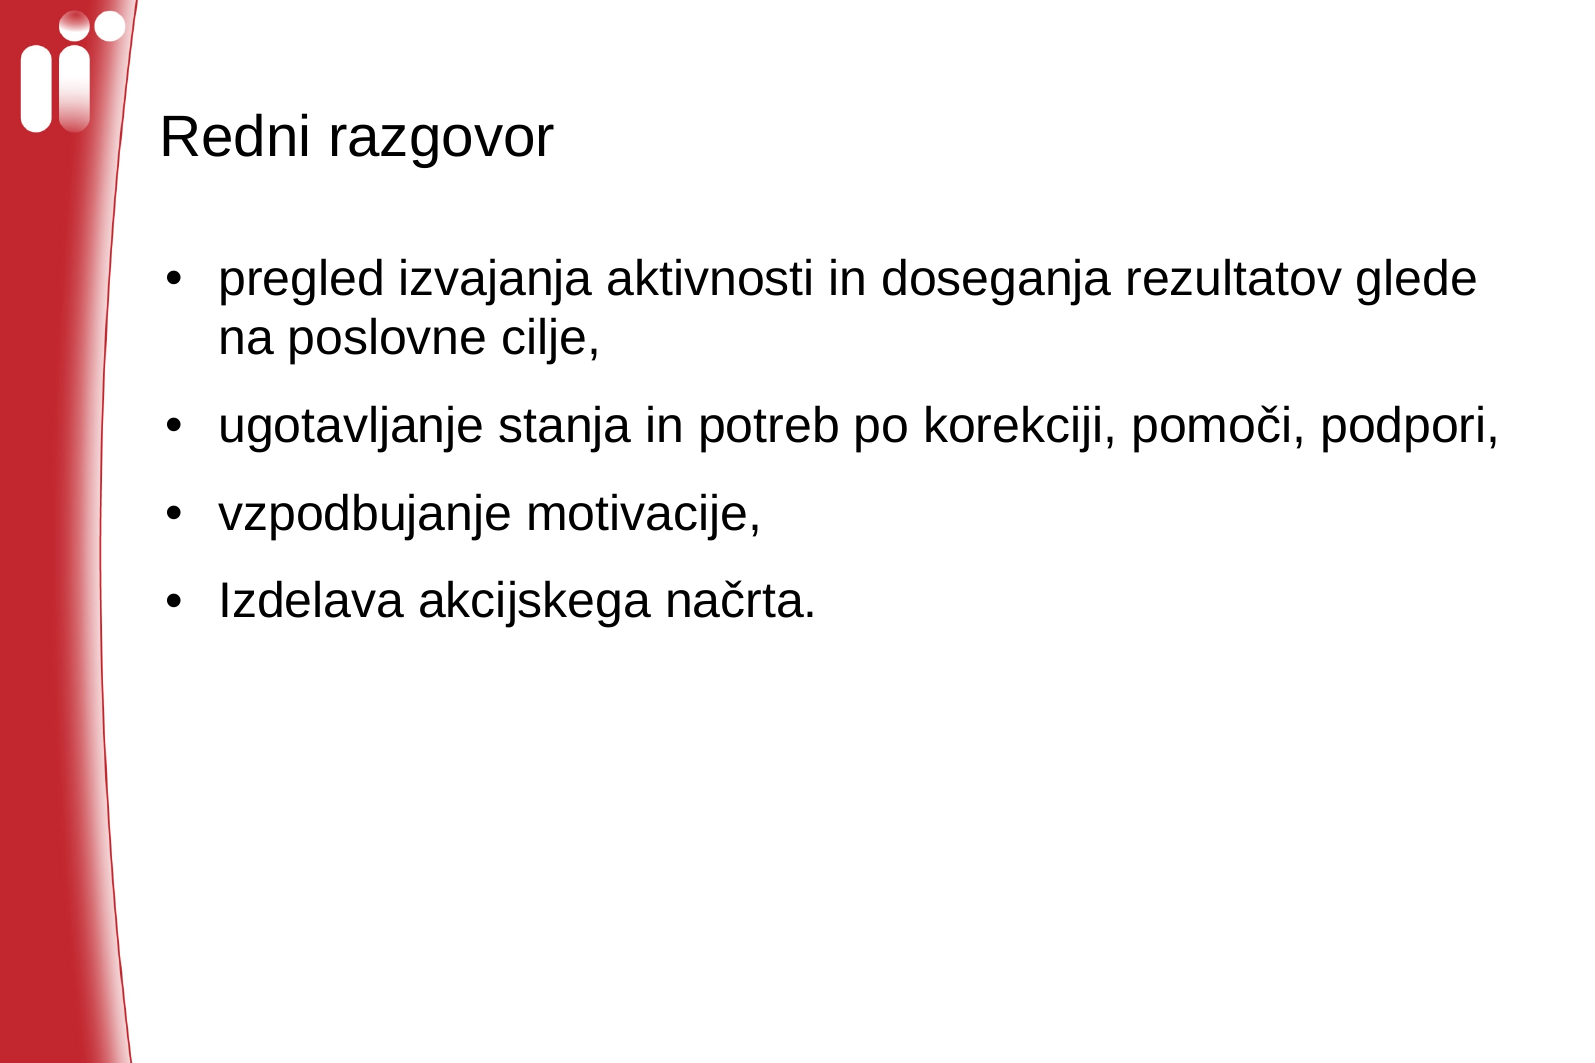

# Redni razgovor
pregled izvajanja aktivnosti in doseganja rezultatov glede na poslovne cilje,
ugotavljanje stanja in potreb po korekciji, pomoči, podpori,
vzpodbujanje motivacije,
Izdelava akcijskega načrta.